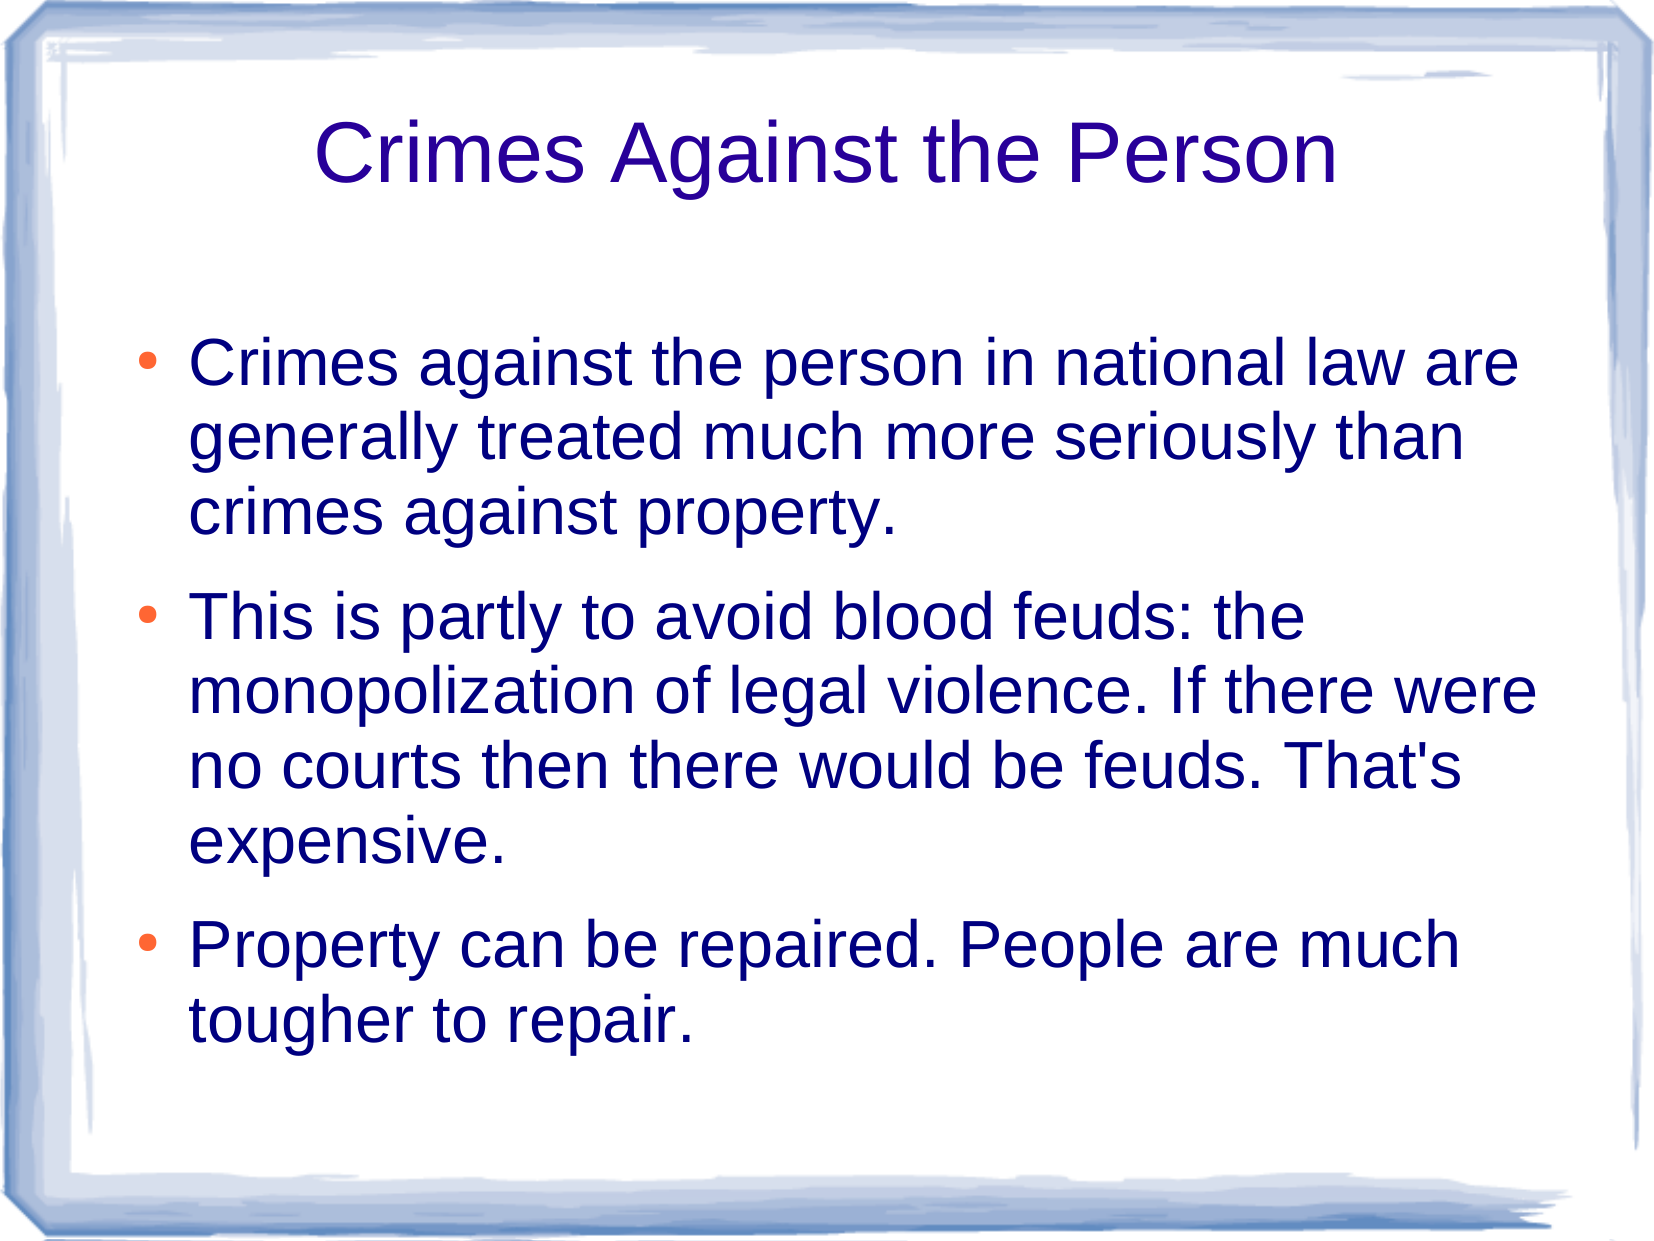

# Crimes Against the Person
Crimes against the person in national law are generally treated much more seriously than crimes against property.
This is partly to avoid blood feuds: the monopolization of legal violence. If there were no courts then there would be feuds. That's expensive.
Property can be repaired. People are much tougher to repair.